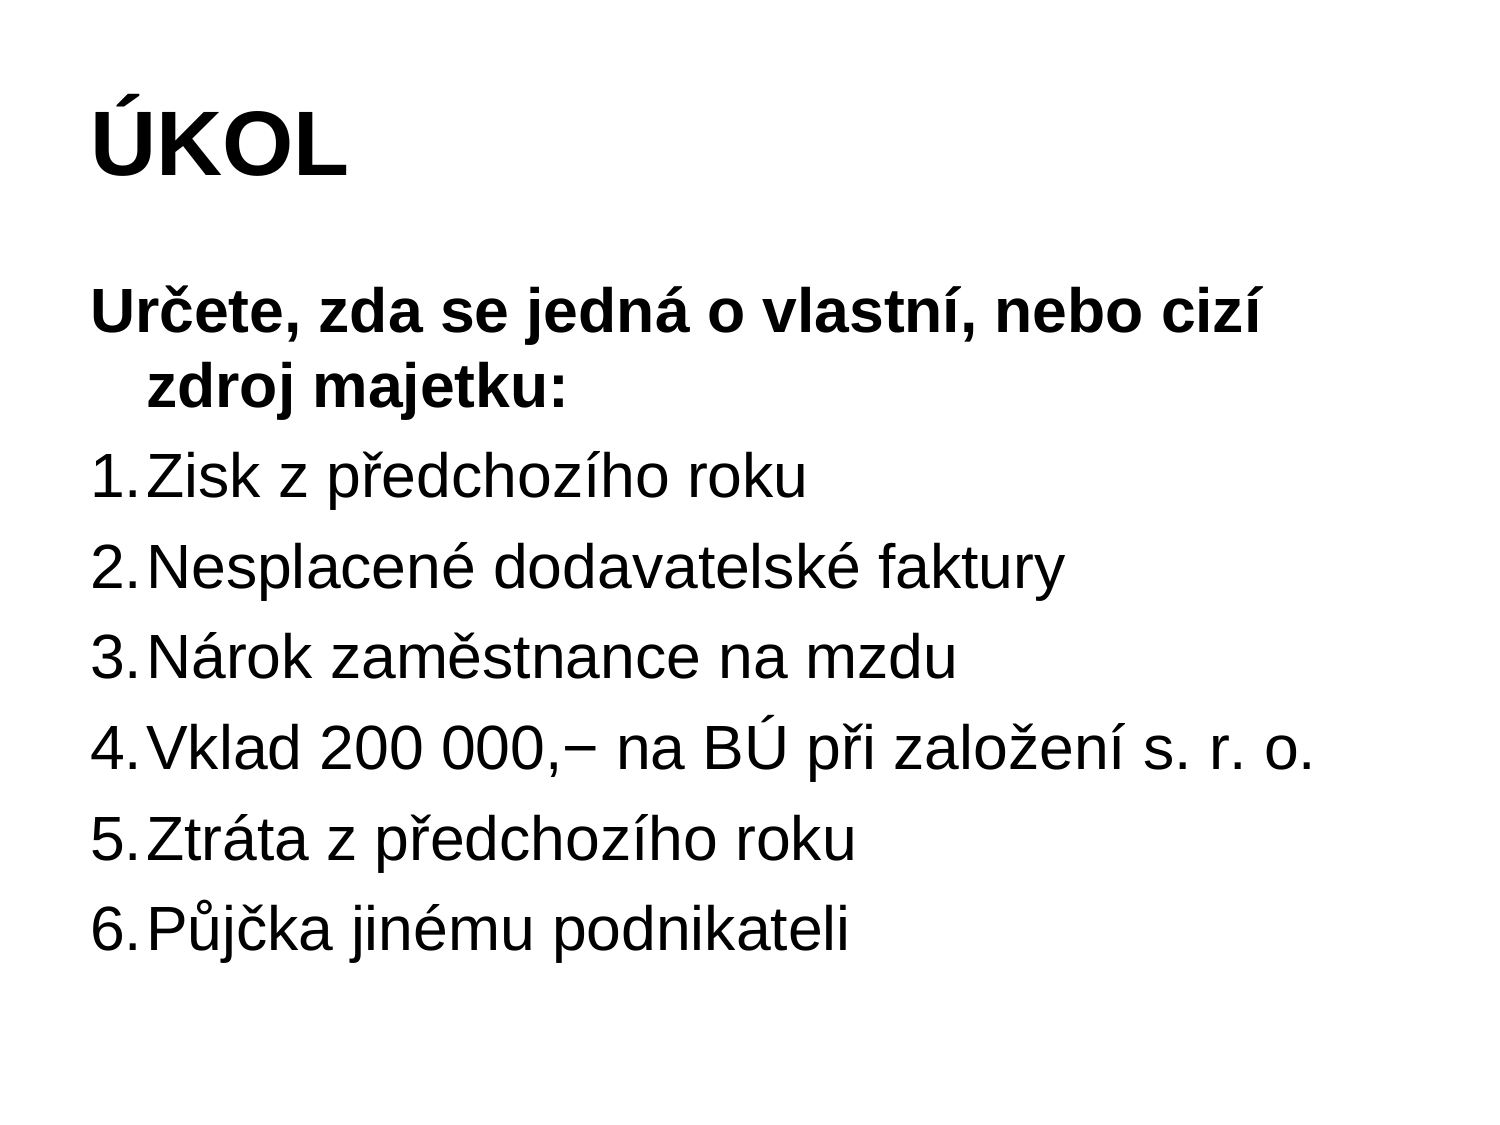

# ÚKOL
Určete, zda se jedná o vlastní, nebo cizí zdroj majetku:
Zisk z předchozího roku
Nesplacené dodavatelské faktury
Nárok zaměstnance na mzdu
Vklad 200 000,− na BÚ při založení s. r. o.
Ztráta z předchozího roku
Půjčka jinému podnikateli